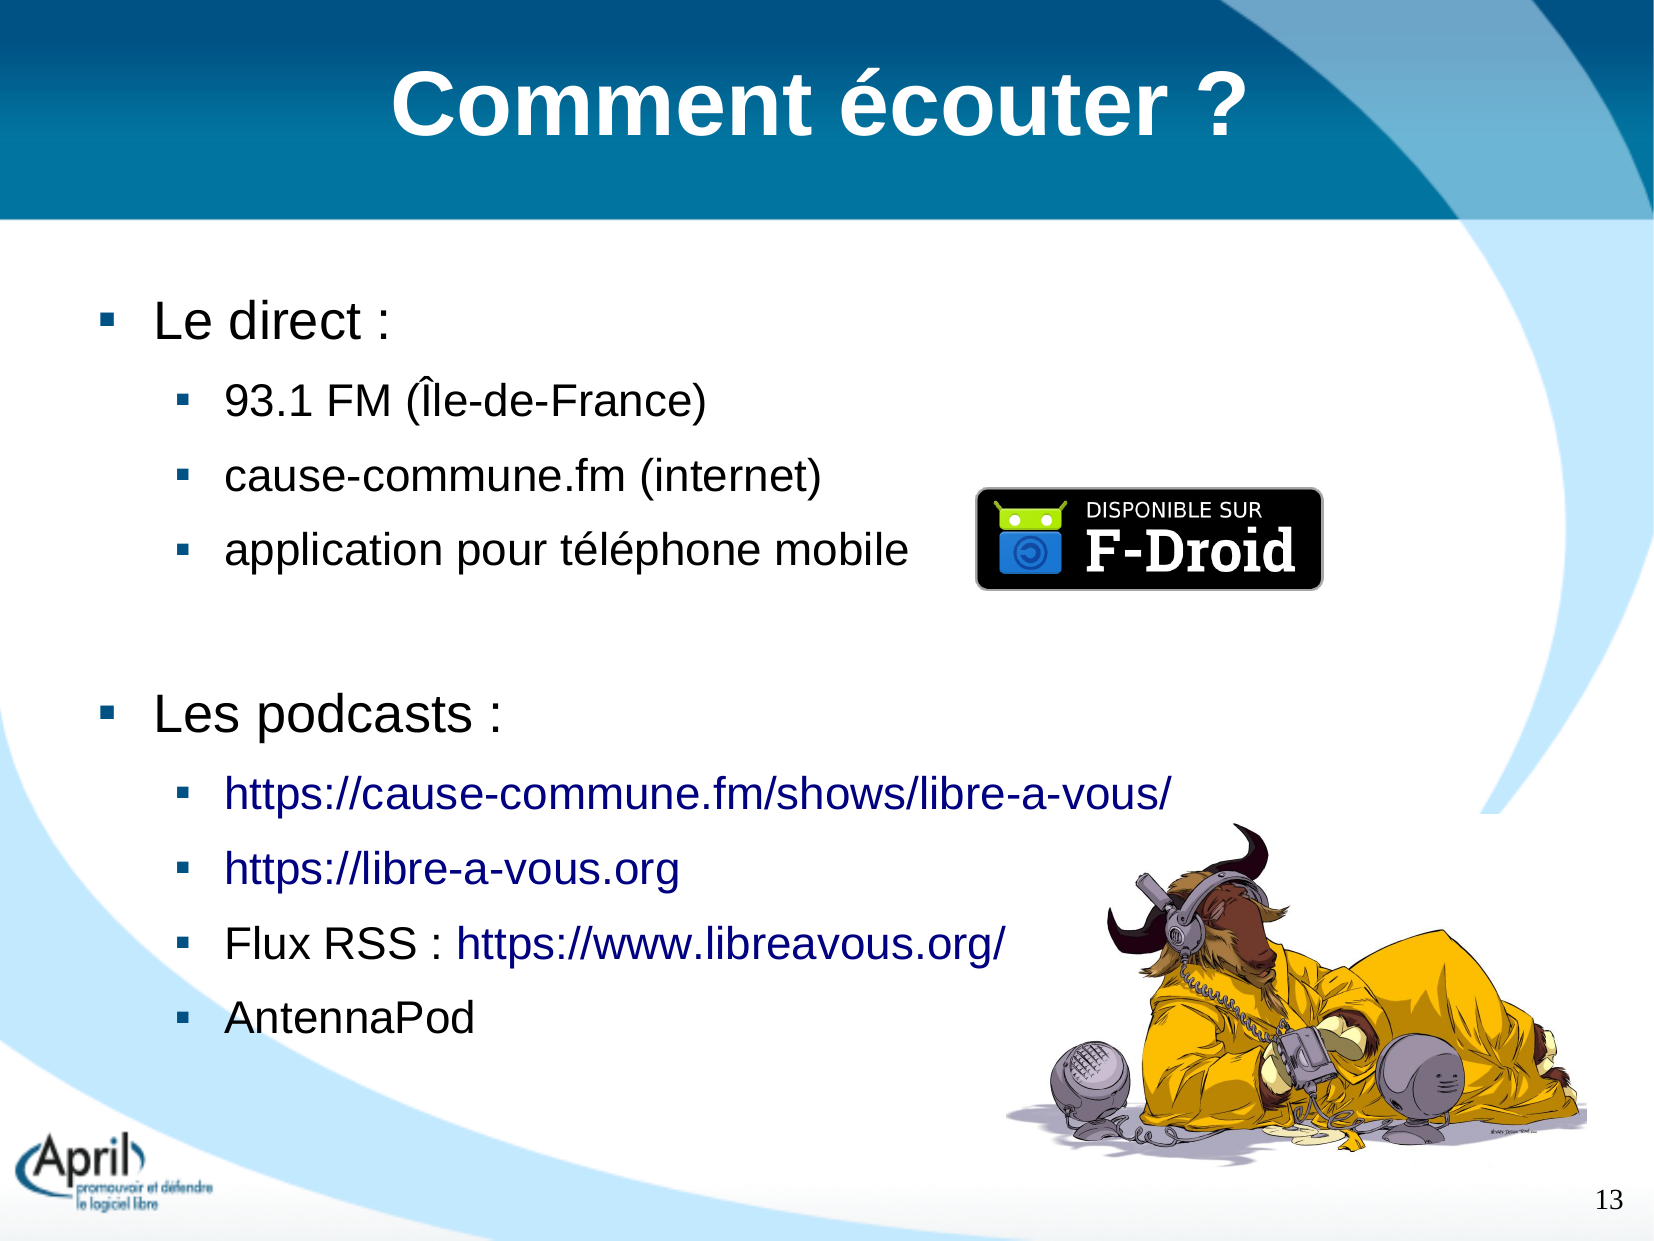

# Comment écouter ?
Le direct :
93.1 FM (Île-de-France)
cause-commune.fm (internet)
application pour téléphone mobile
Les podcasts :
https://cause-commune.fm/shows/libre-a-vous/
https://libre-a-vous.org
Flux RSS : https://www.libreavous.org/rss
AntennaPod
13